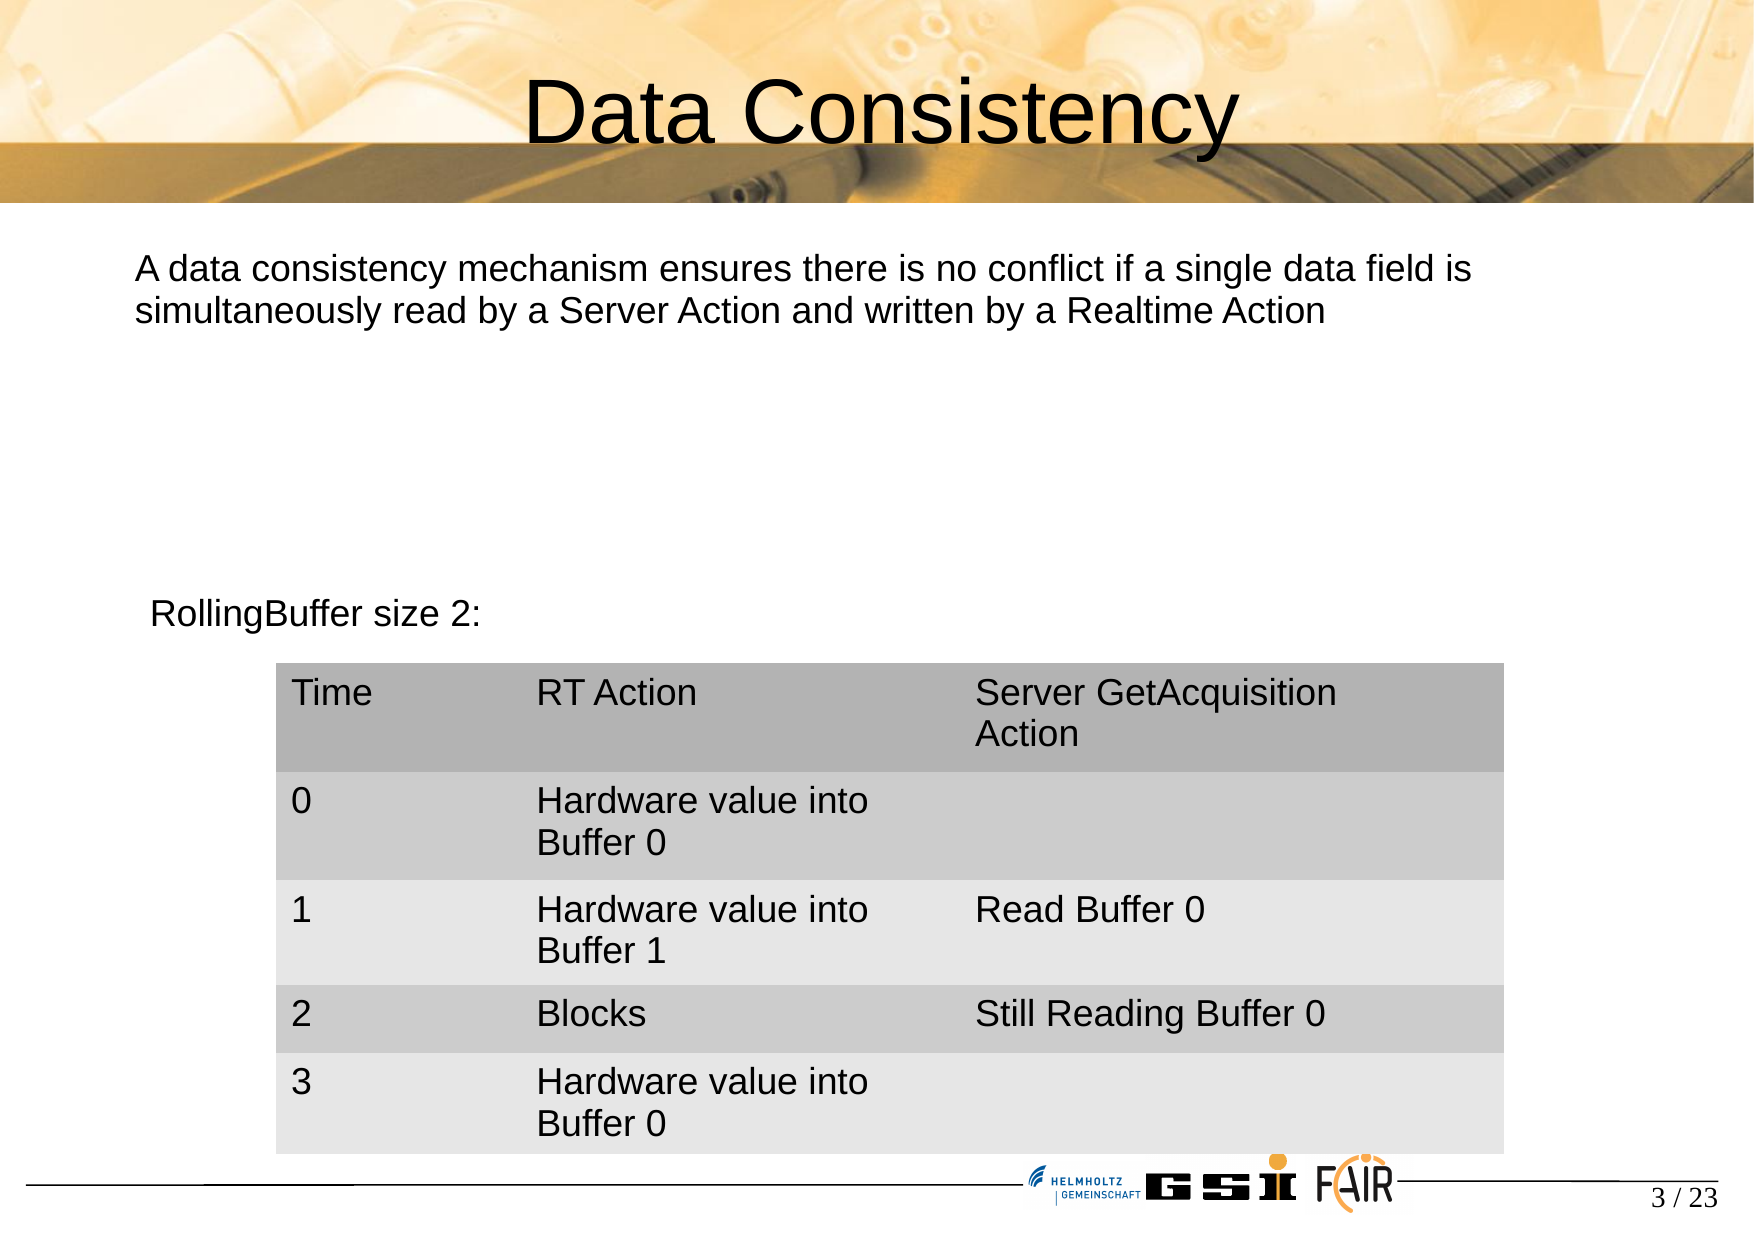

# Data Consistency
A data consistency mechanism ensures there is no conflict if a single data field is simultaneously read by a Server Action and written by a Realtime Action
RollingBuffer size 2:
| Time | RT Action | Server GetAcquisition Action | | |
| --- | --- | --- | --- | --- |
| 0 | Hardware value into Buffer 0 | | | |
| 1 | Hardware value into Buffer 1 | Read Buffer 0 | | |
| 2 | Blocks | Still Reading Buffer 0 | | |
| 3 | Hardware value into Buffer 0 | | | |
3